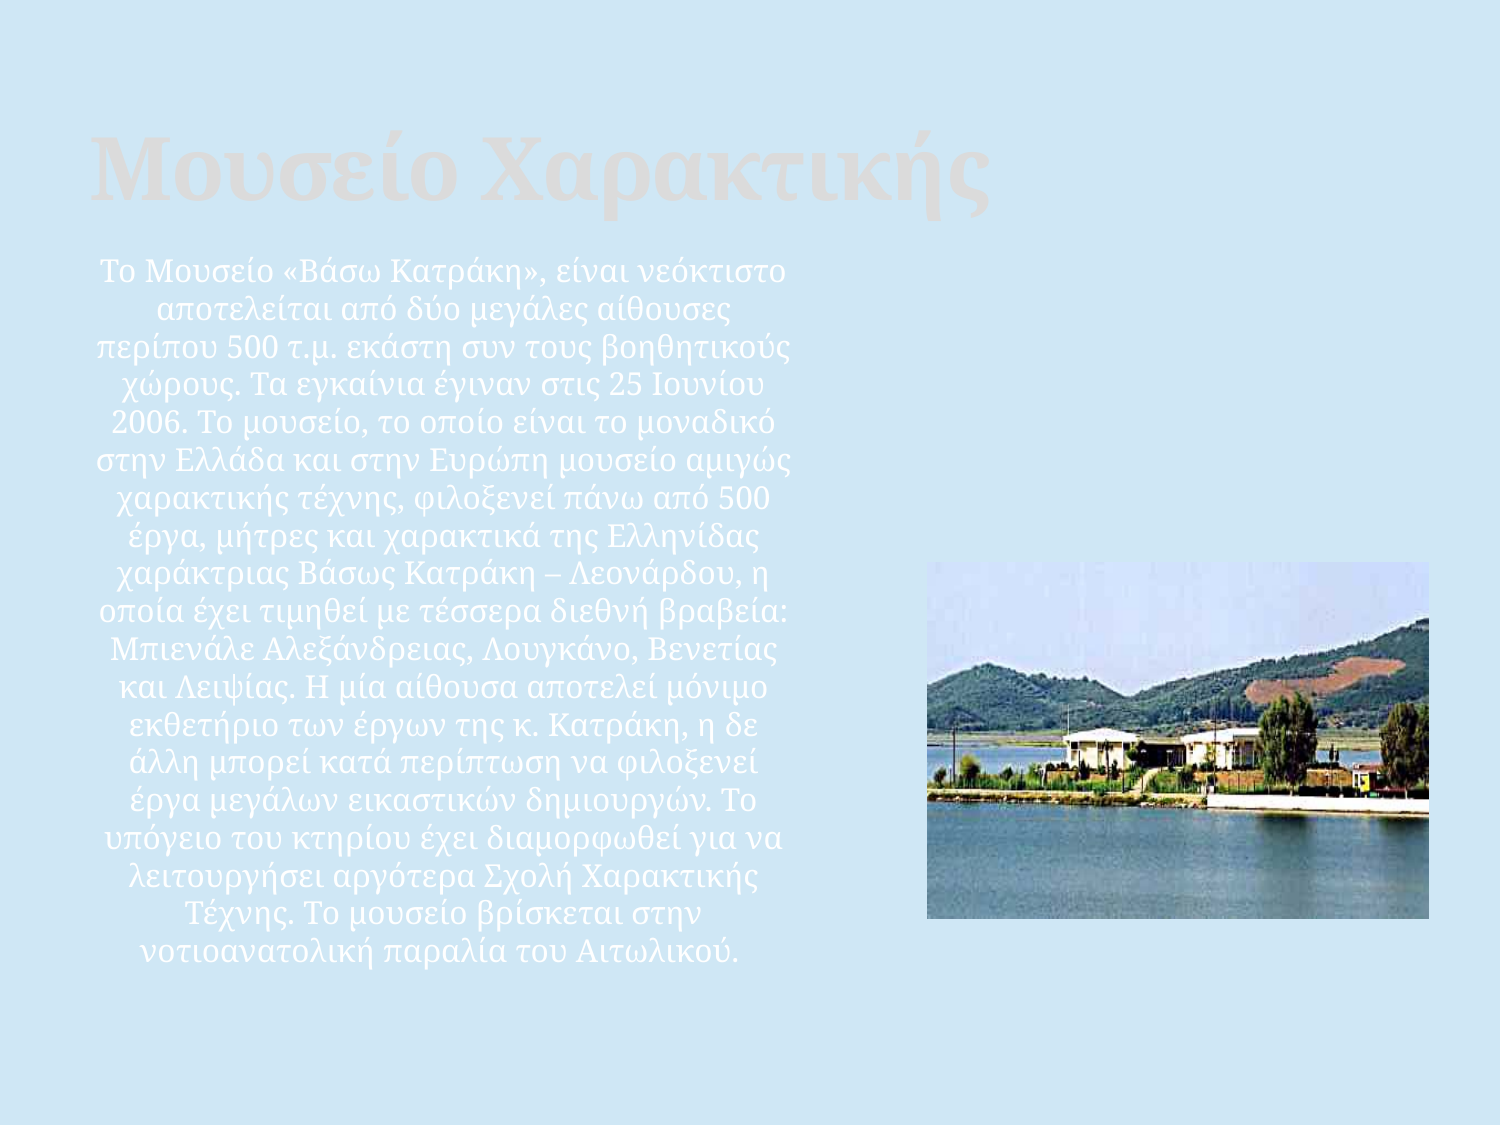

# Μουσείο Χαρακτικής
Το Μουσείο «Βάσω Κατράκη», είναι νεόκτιστο αποτελείται από δύο μεγάλες αίθουσες περίπου 500 τ.μ. εκάστη συν τους βοηθητικούς χώρους. Τα εγκαίνια έγιναν στις 25 Ιουνίου 2006. Το μουσείο, το οποίο είναι το μοναδικό στην Ελλάδα και στην Ευρώπη μουσείο αμιγώς χαρακτικής τέχνης, φιλοξενεί πάνω από 500 έργα, μήτρες και χαρακτικά της Ελληνίδας χαράκτριας Βάσως Κατράκη – Λεονάρδου, η οποία έχει τιμηθεί με τέσσερα διεθνή βραβεία: Μπιενάλε Αλεξάνδρειας, Λουγκάνο, Βενετίας και Λειψίας. Η μία αίθουσα αποτελεί μόνιμο εκθετήριο των έργων της κ. Κατράκη, η δε άλλη μπορεί κατά περίπτωση να φιλοξενεί έργα μεγάλων εικαστικών δημιουργών. Το υπόγειο του κτηρίου έχει διαμορφωθεί για να λειτουργήσει αργότερα Σχολή Χαρακτικής Τέχνης. Το μουσείο βρίσκεται στην νοτιοανατολική παραλία του Αιτωλικού.